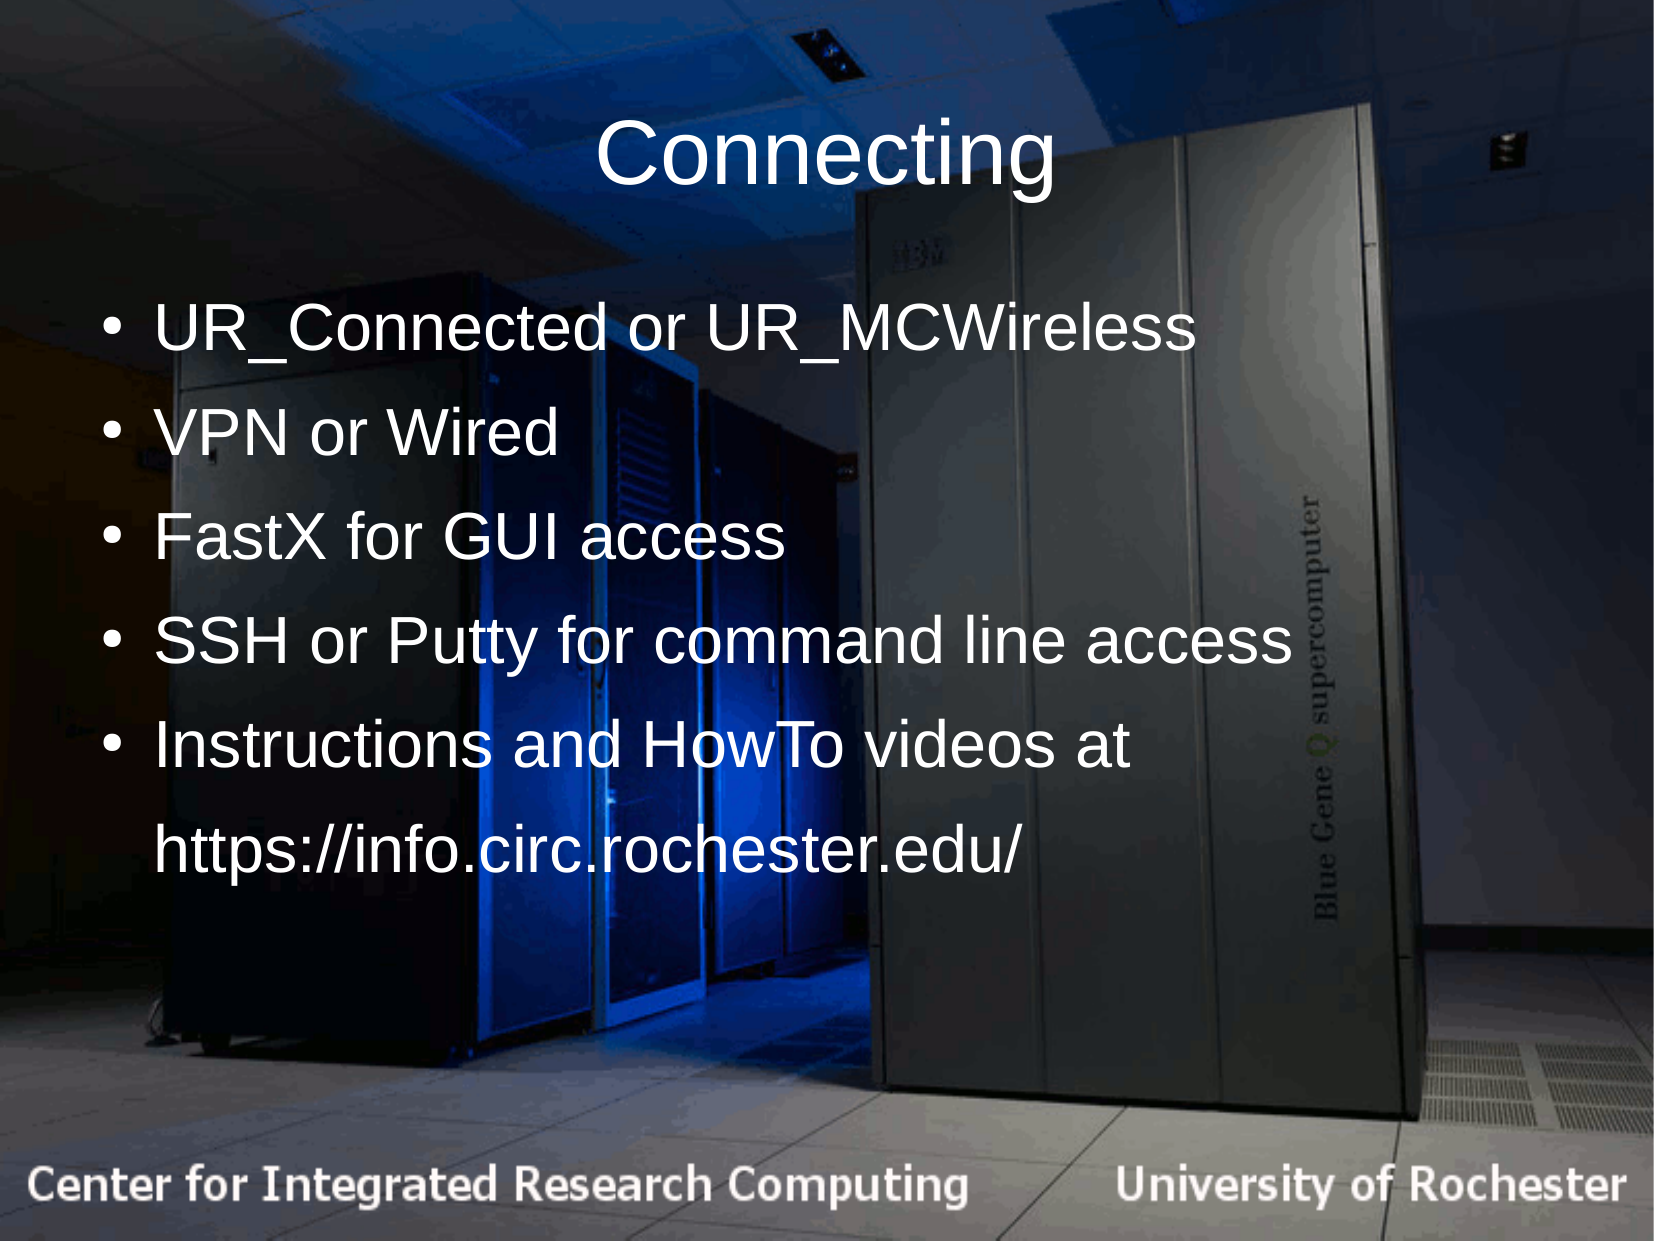

# Connecting
UR_Connected or UR_MCWireless
VPN or Wired
FastX for GUI access
SSH or Putty for command line access
Instructions and HowTo videos at
https://info.circ.rochester.edu/